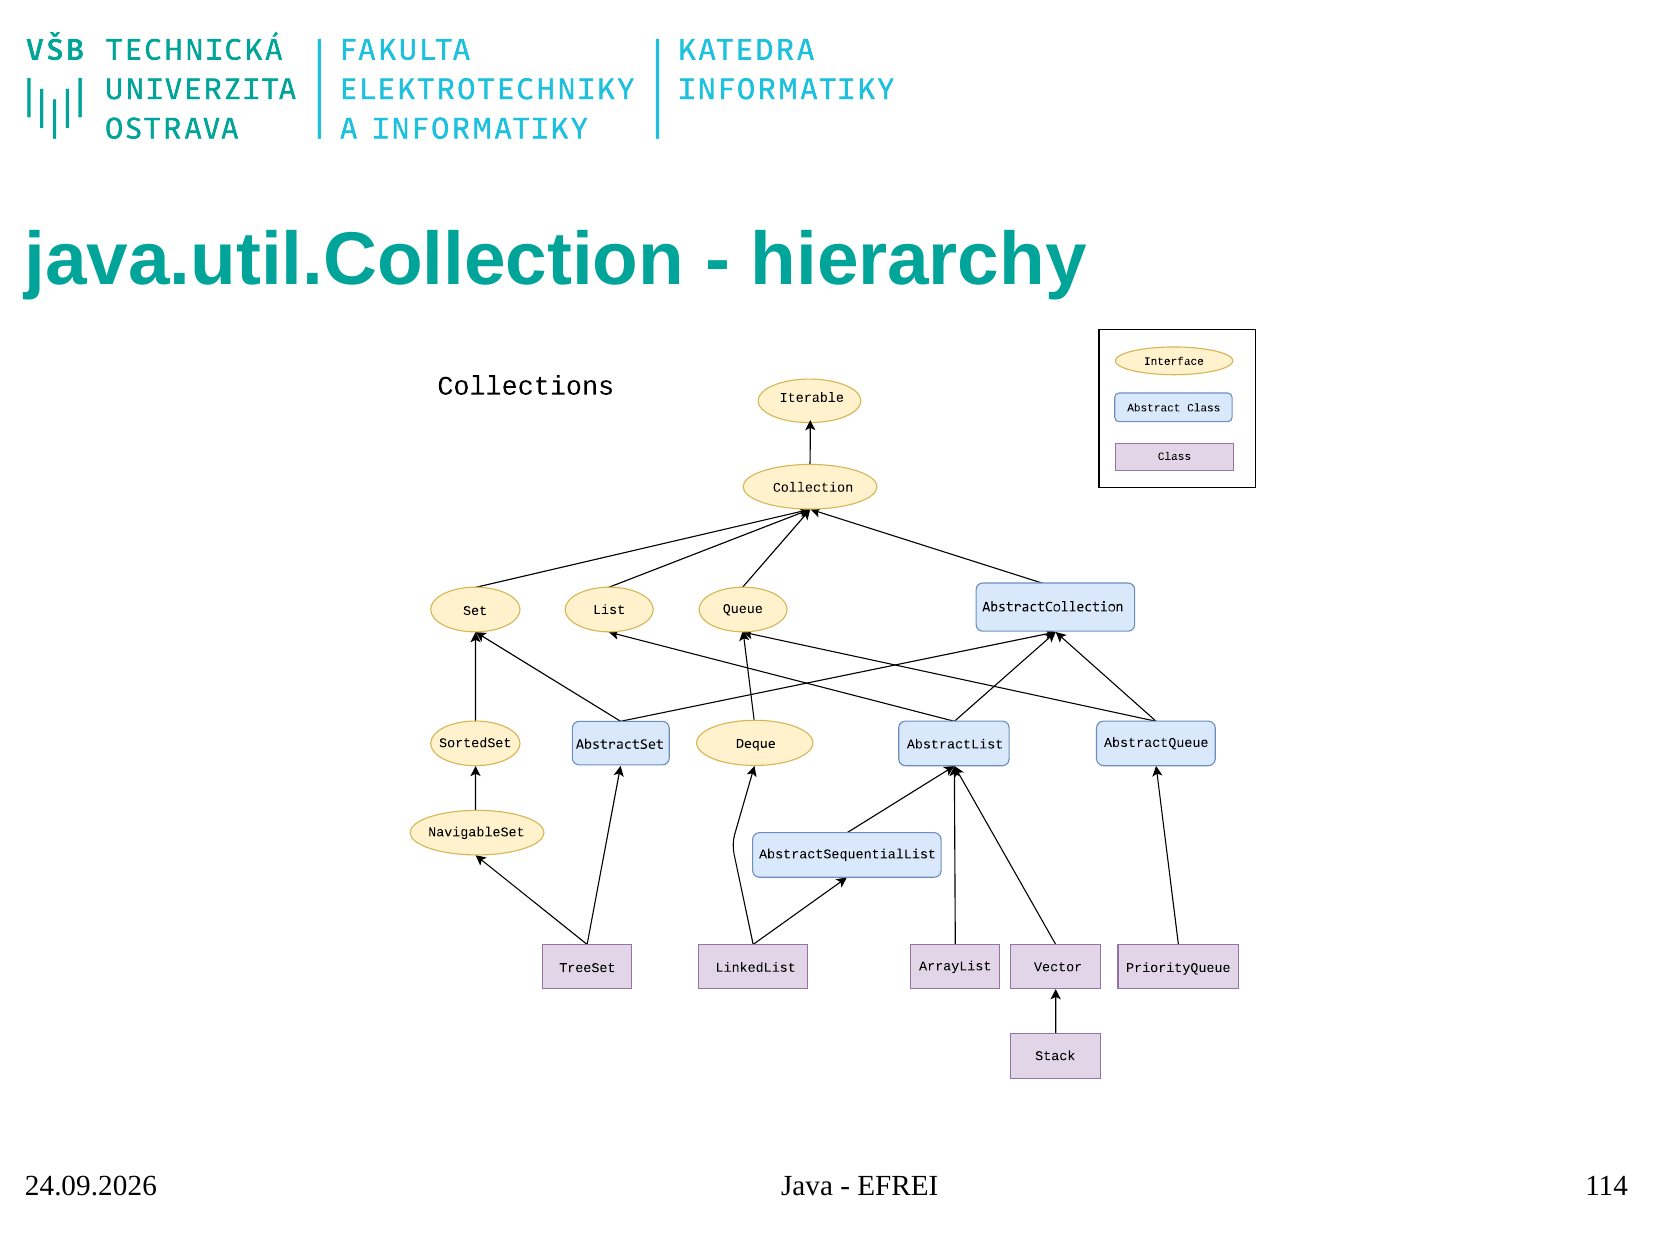

# java.util.Collection - hierarchy
Java - EFREI
114